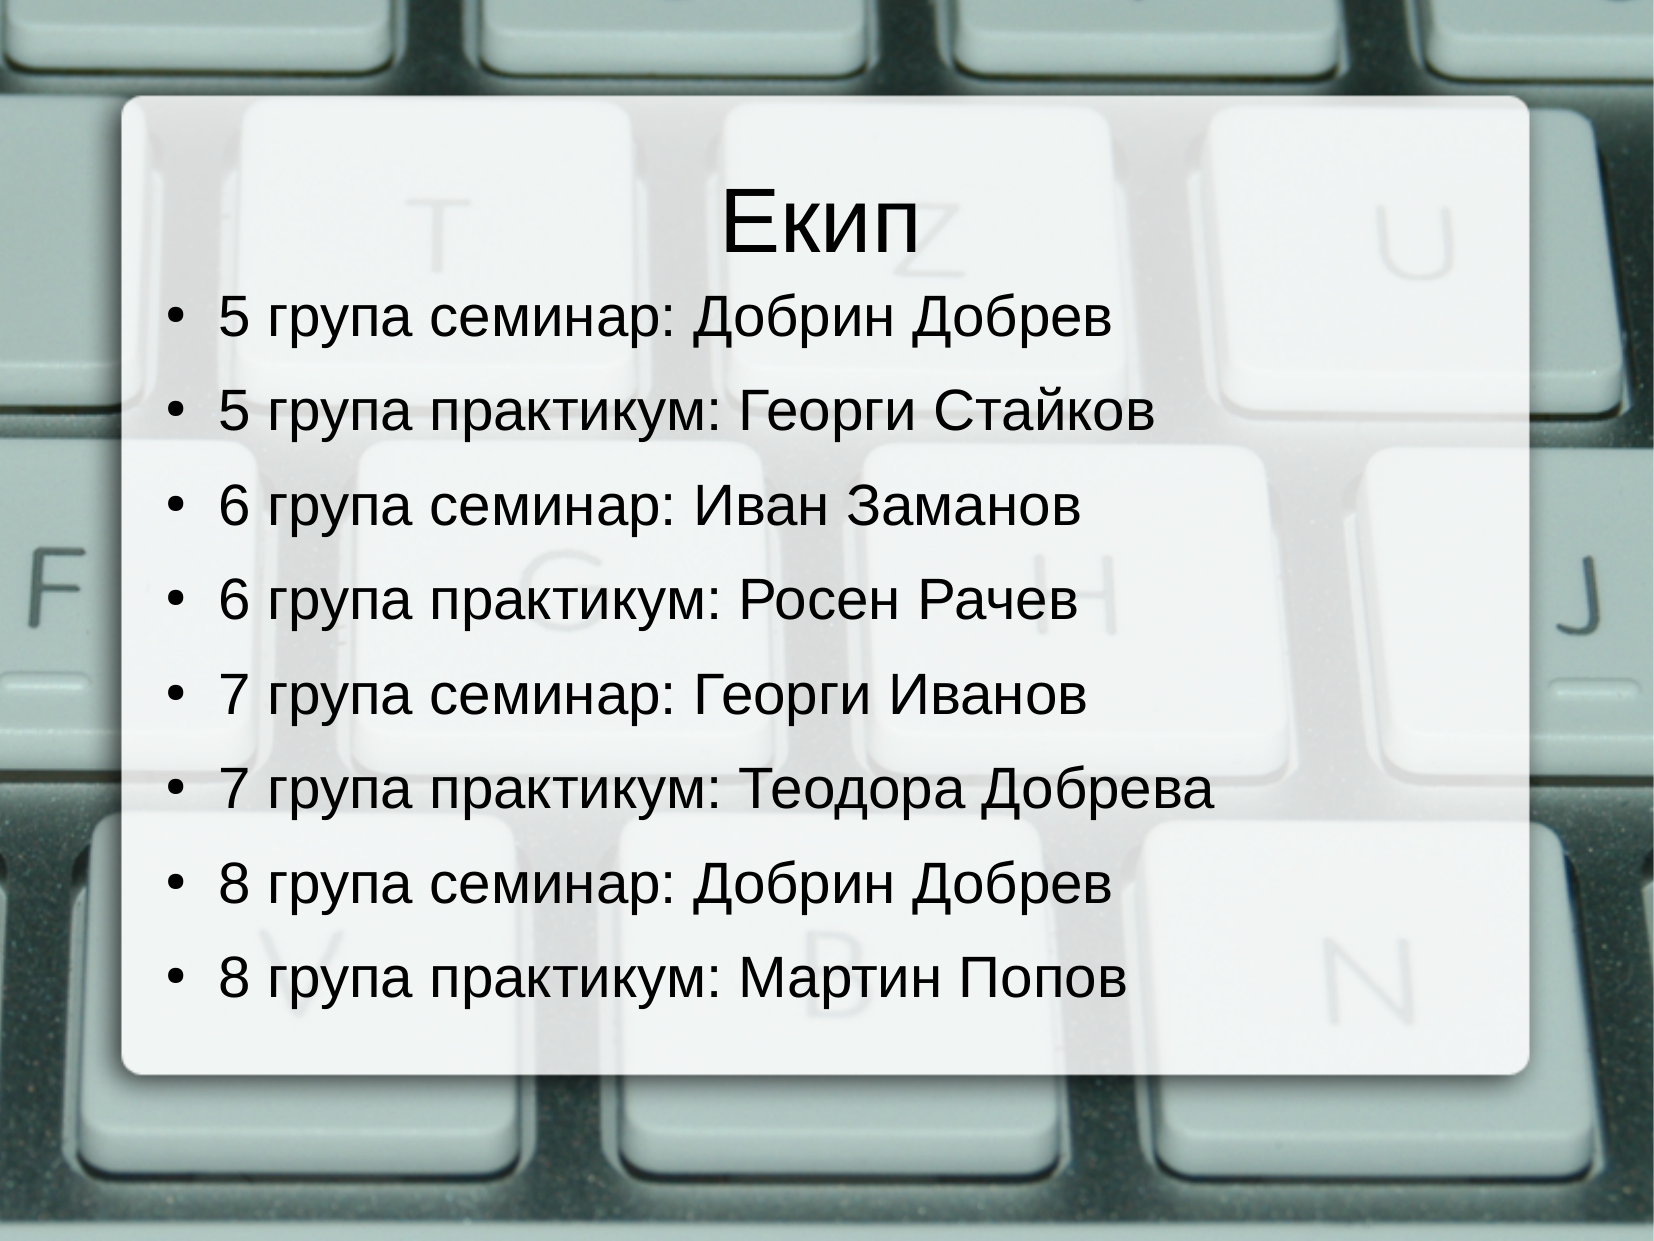

# Екип
5 група семинар: Добрин Добрев
5 група практикум: Георги Стайков
6 група семинар: Иван Заманов
6 група практикум: Росен Рачев
7 група семинар: Георги Иванов
7 група практикум: Теодора Добрева
8 група семинар: Добрин Добрев
8 група практикум: Мартин Попов